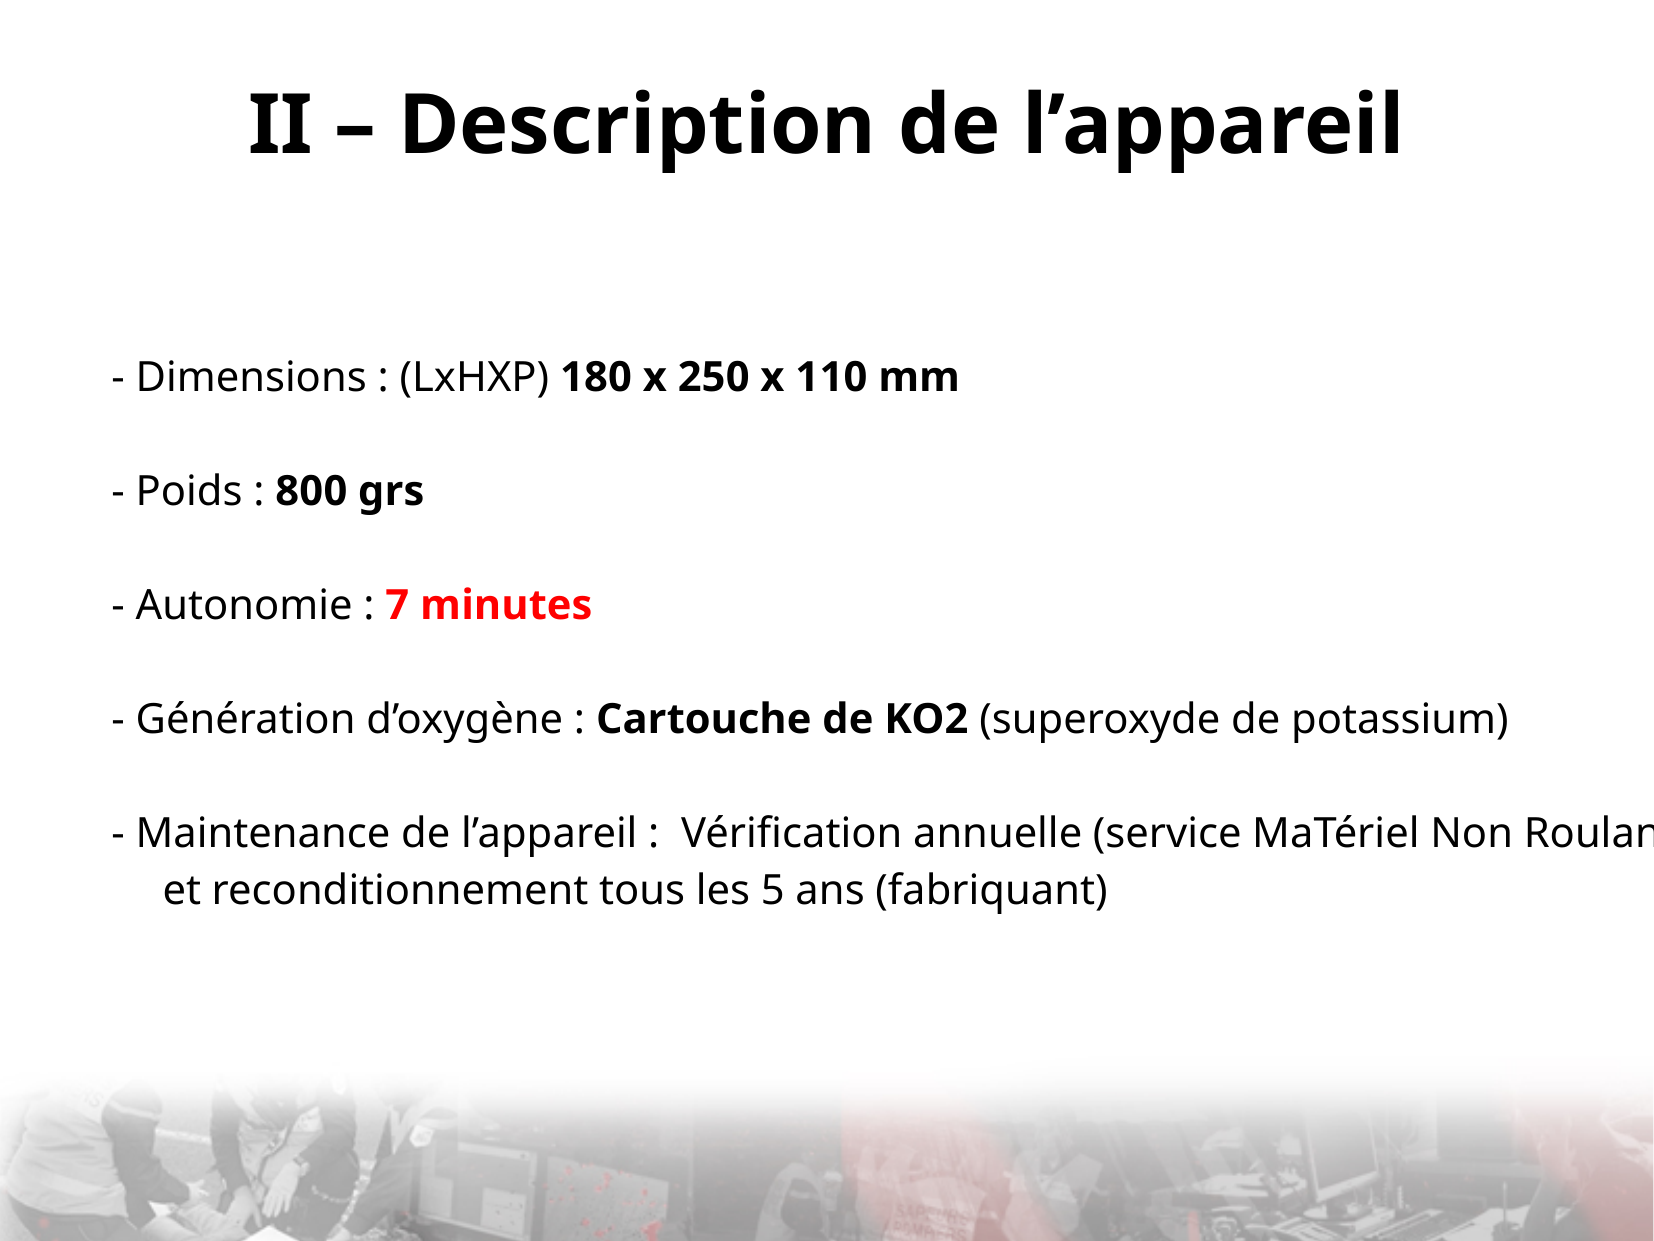

- Dimensions : (LxHXP) 180 x 250 x 110 mm
 - Poids : 800 grs
 - Autonomie : 7 minutes
 - Génération d’oxygène : Cartouche de KO2 (superoxyde de potassium)
 - Maintenance de l’appareil : Vérification annuelle (service MaTériel Non Roulant)
		et reconditionnement tous les 5 ans (fabriquant)
# II – Description de l’appareil